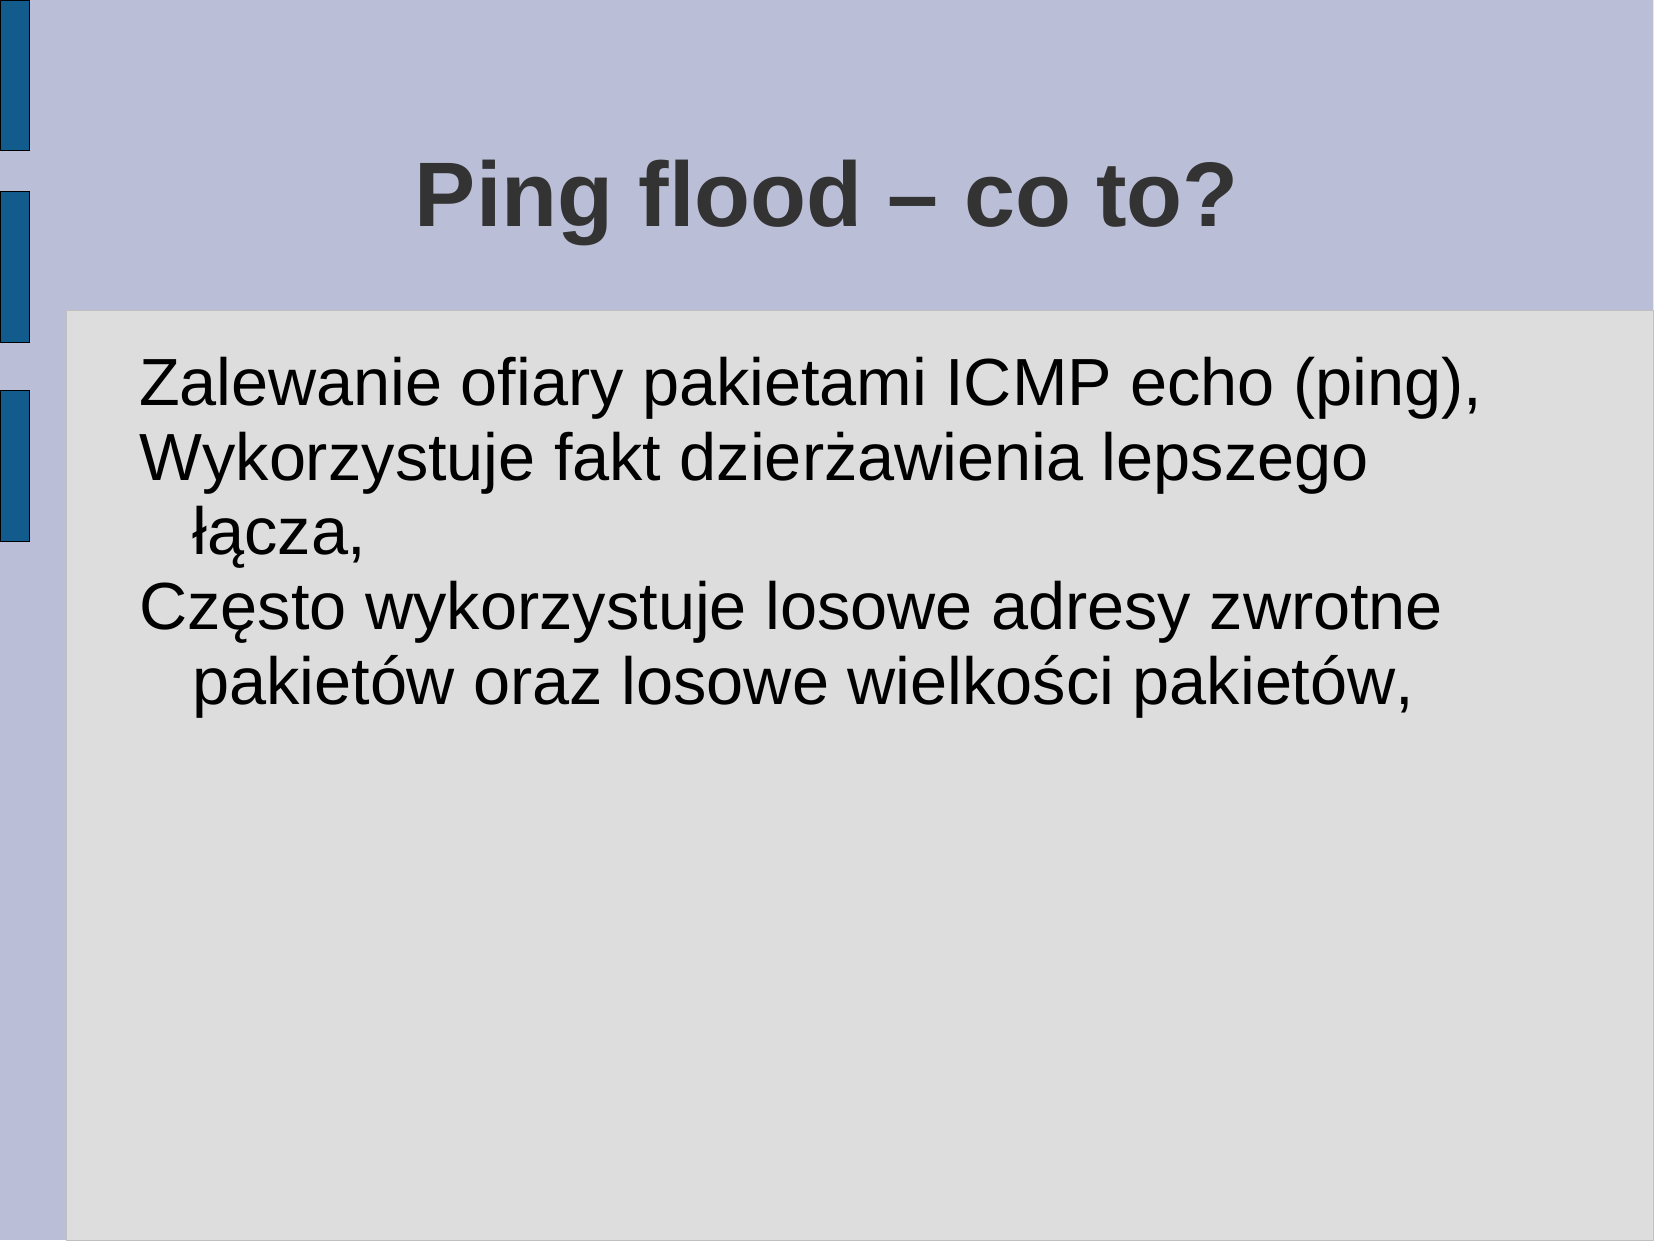

# Ping flood – co to?
Zalewanie ofiary pakietami ICMP echo (ping),
Wykorzystuje fakt dzierżawienia lepszego łącza,
Często wykorzystuje losowe adresy zwrotne pakietów oraz losowe wielkości pakietów,